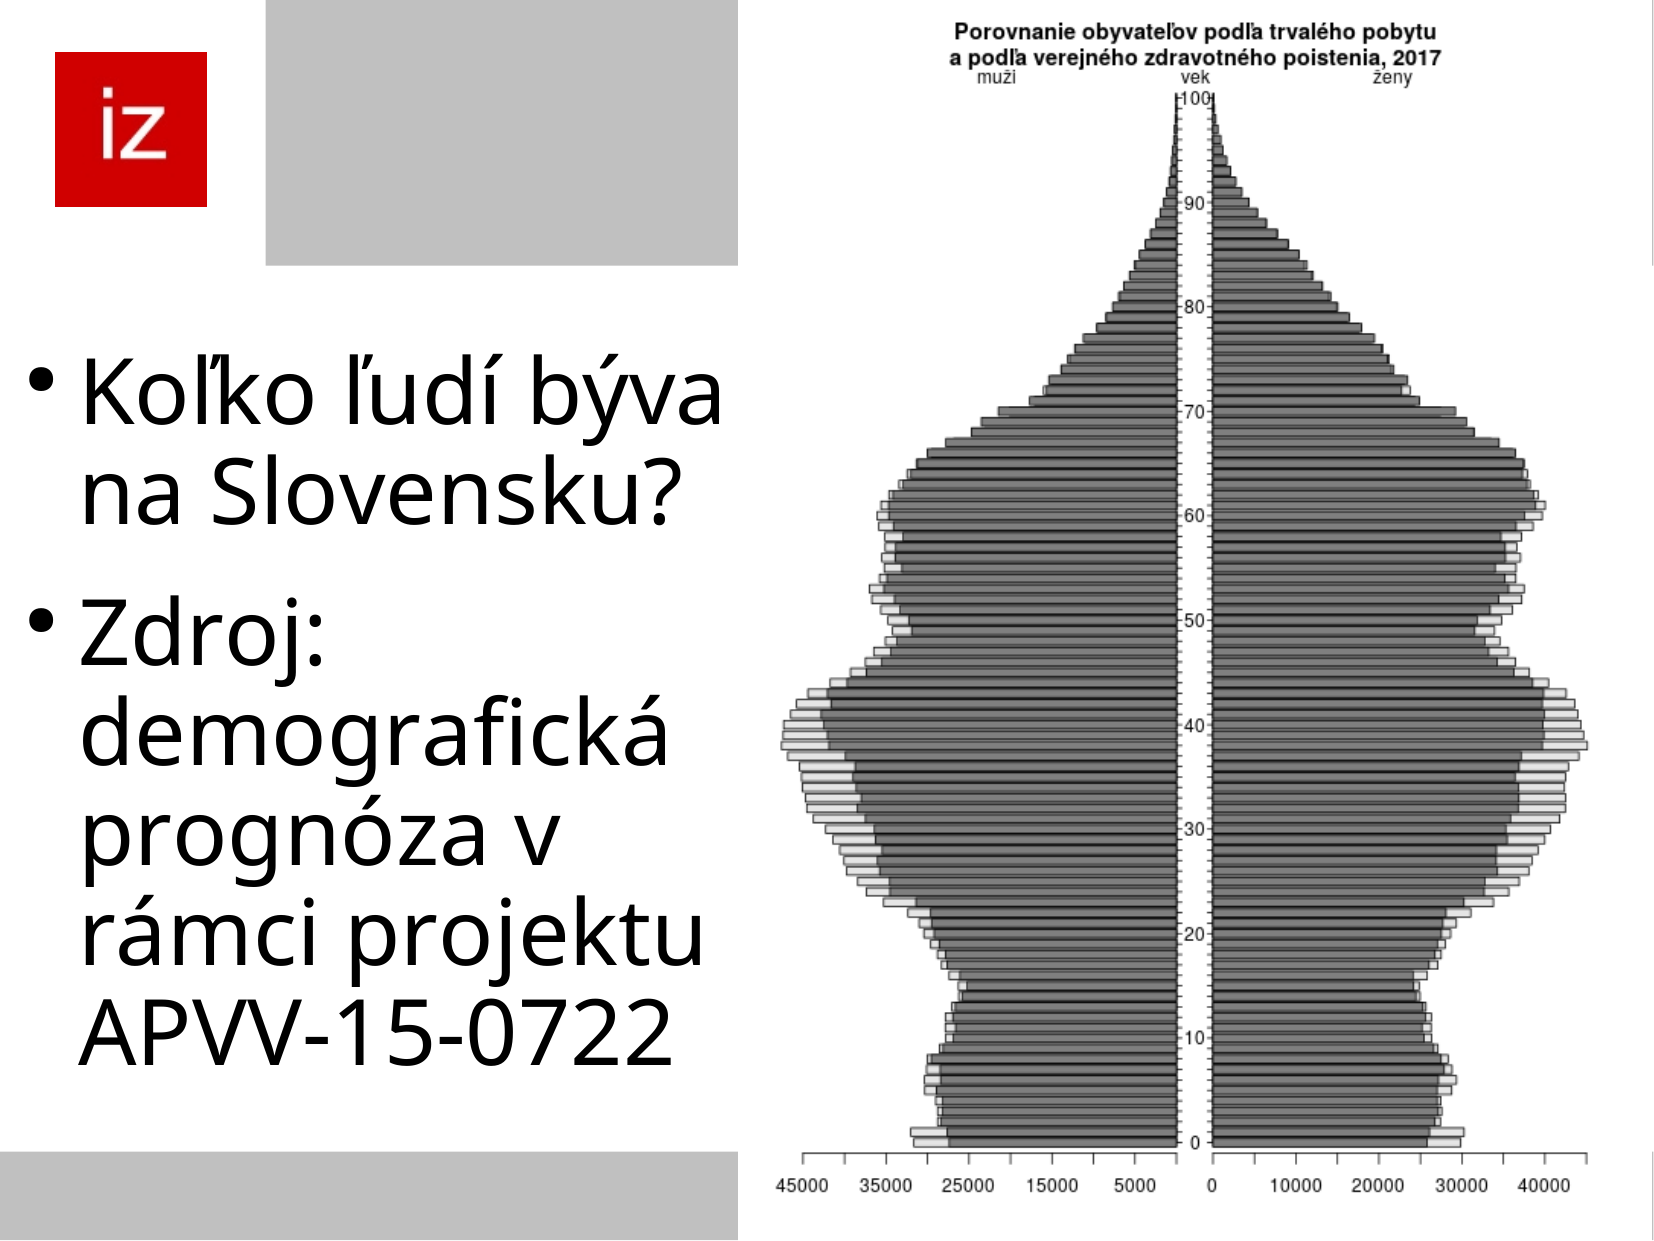

#
Koľko ľudí býva na Slovensku?
Zdroj: demografická prognóza v rámci projektu APVV-15-0722